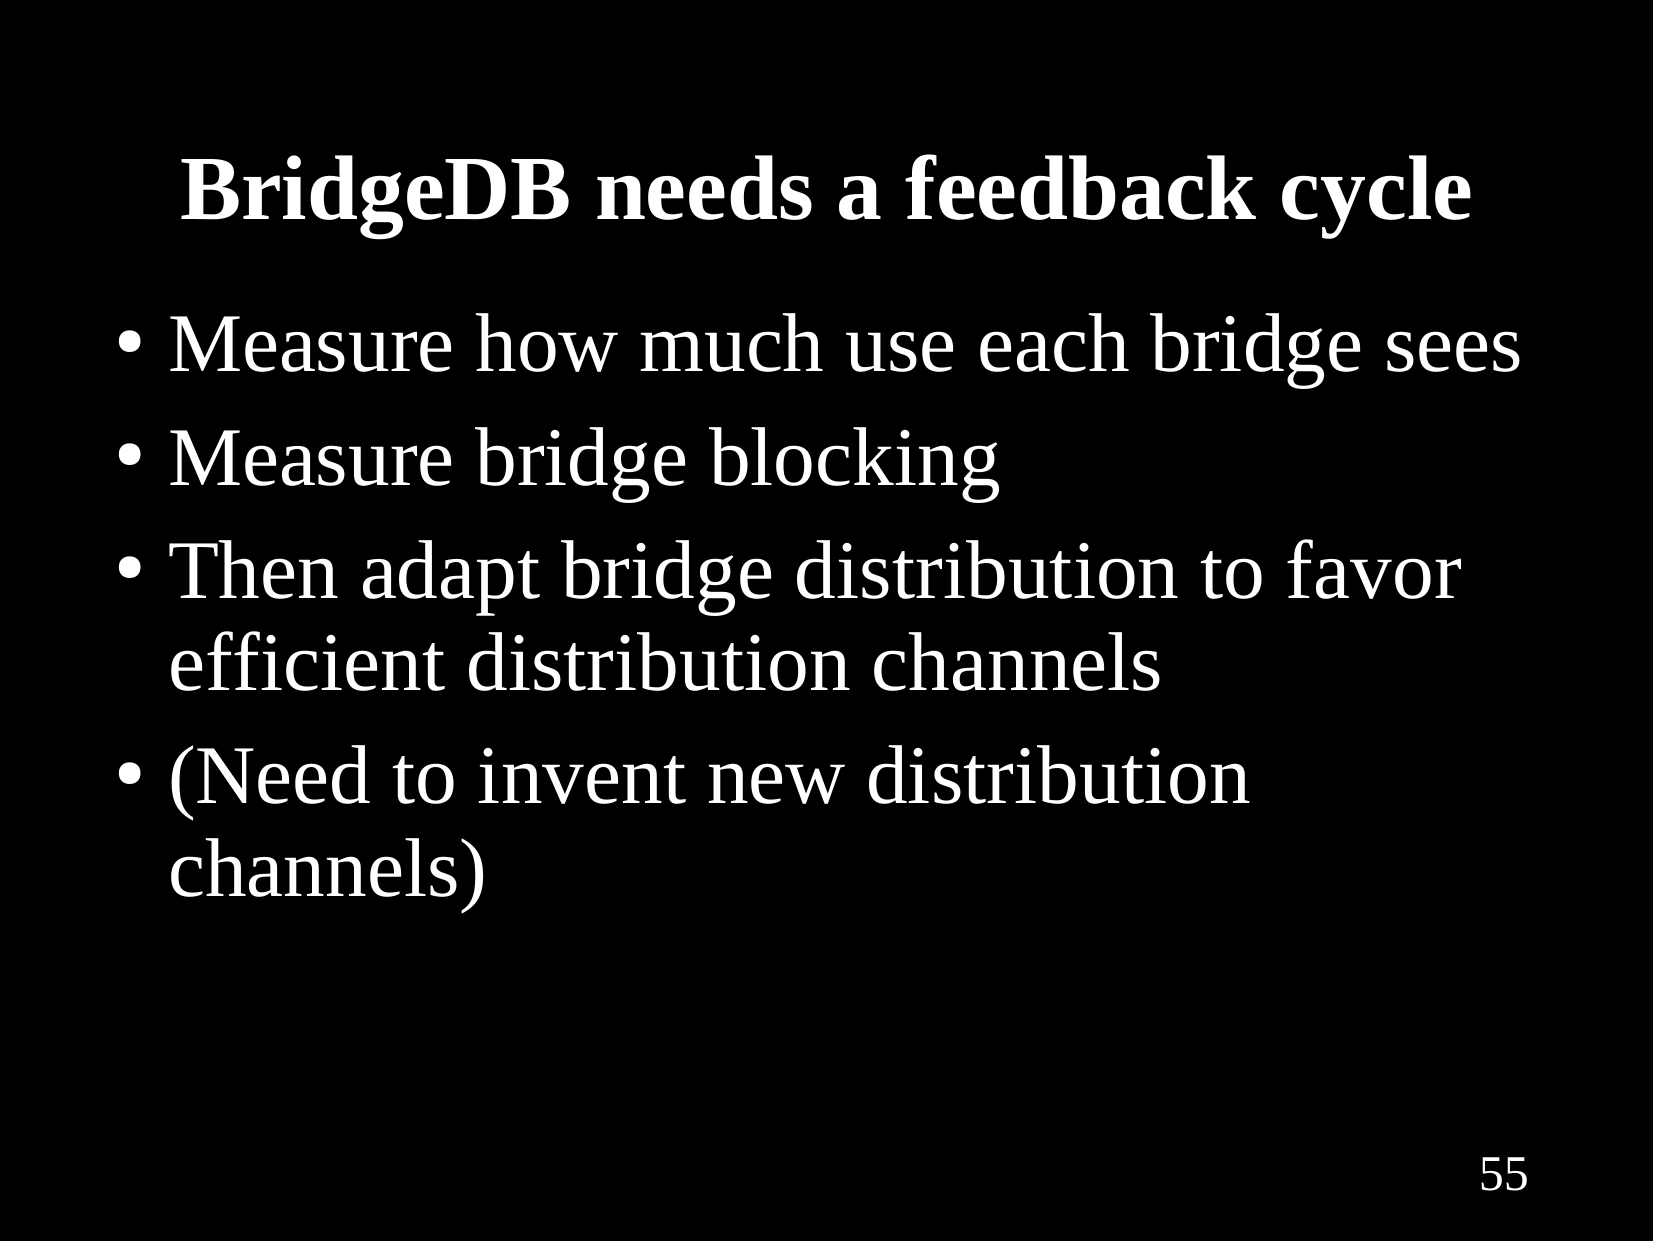

# BridgeDB needs a feedback cycle
Measure how much use each bridge sees
Measure bridge blocking
Then adapt bridge distribution to favor efficient distribution channels
(Need to invent new distribution channels)